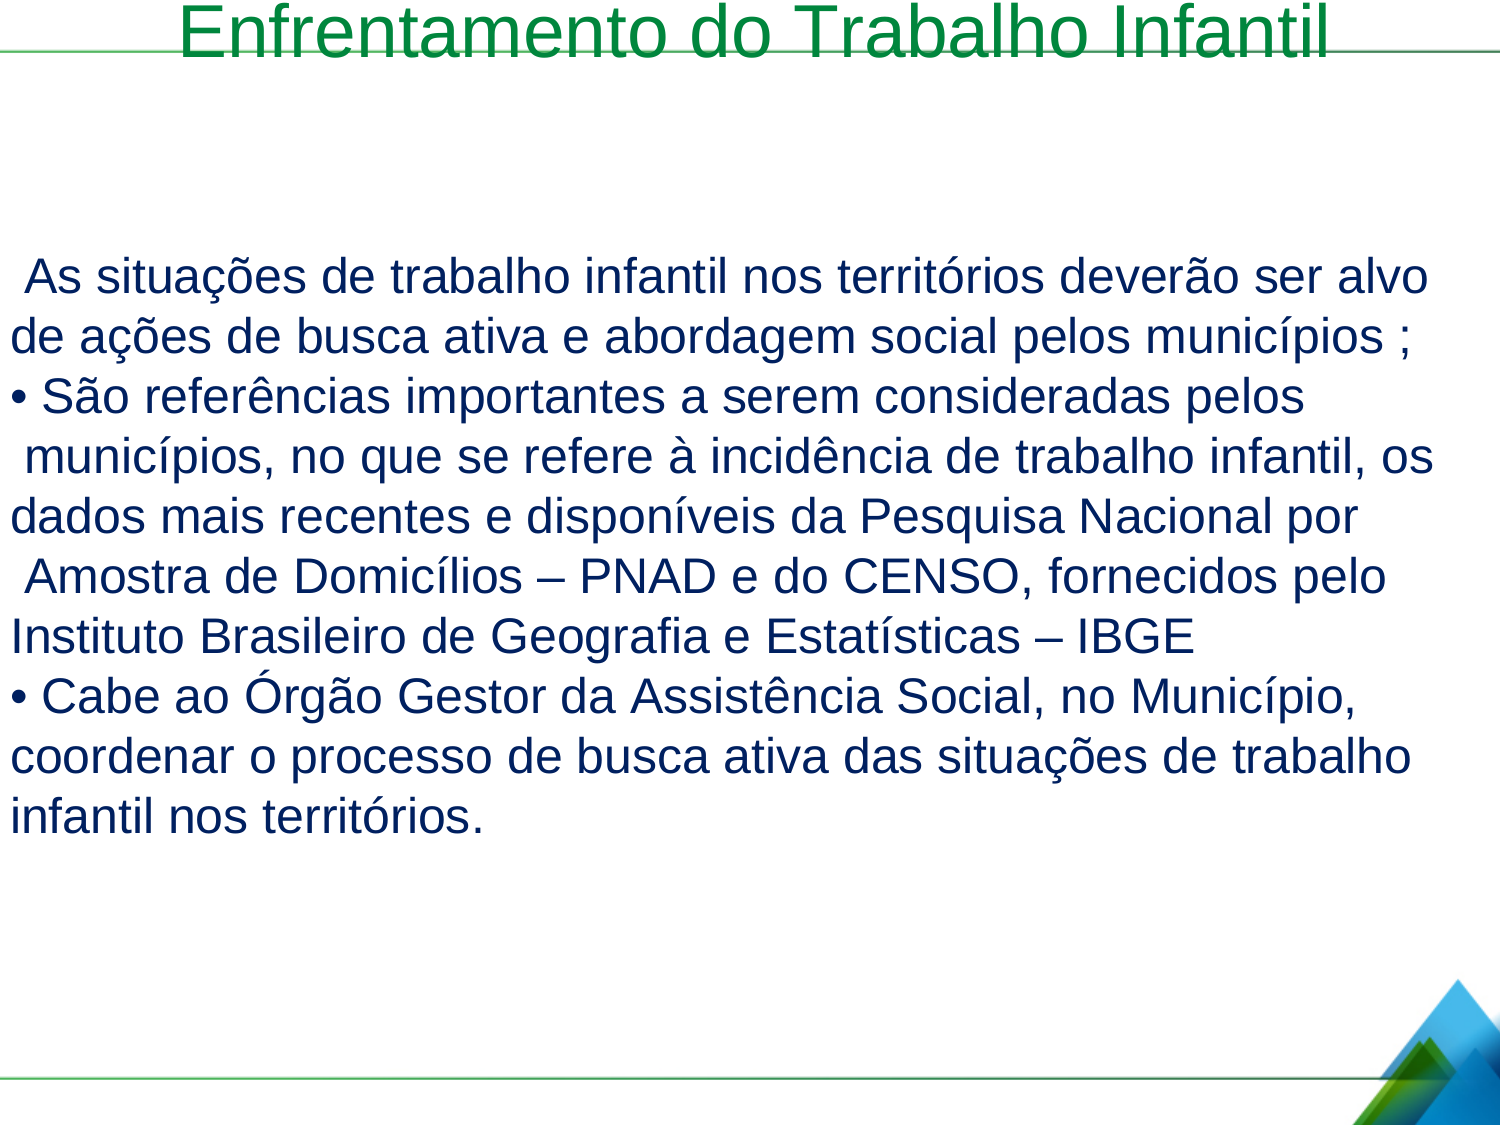

Enfrentamento do Trabalho Infantil
#
 As situações de trabalho infantil nos territórios deverão ser alvo
de ações de busca ativa e abordagem social pelos municípios ;
• São referências importantes a serem consideradas pelos
 municípios, no que se refere à incidência de trabalho infantil, os
dados mais recentes e disponíveis da Pesquisa Nacional por
 Amostra de Domicílios – PNAD e do CENSO, fornecidos pelo
Instituto Brasileiro de Geografia e Estatísticas – IBGE
• Cabe ao Órgão Gestor da Assistência Social, no Município,
coordenar o processo de busca ativa das situações de trabalho
infantil nos territórios.